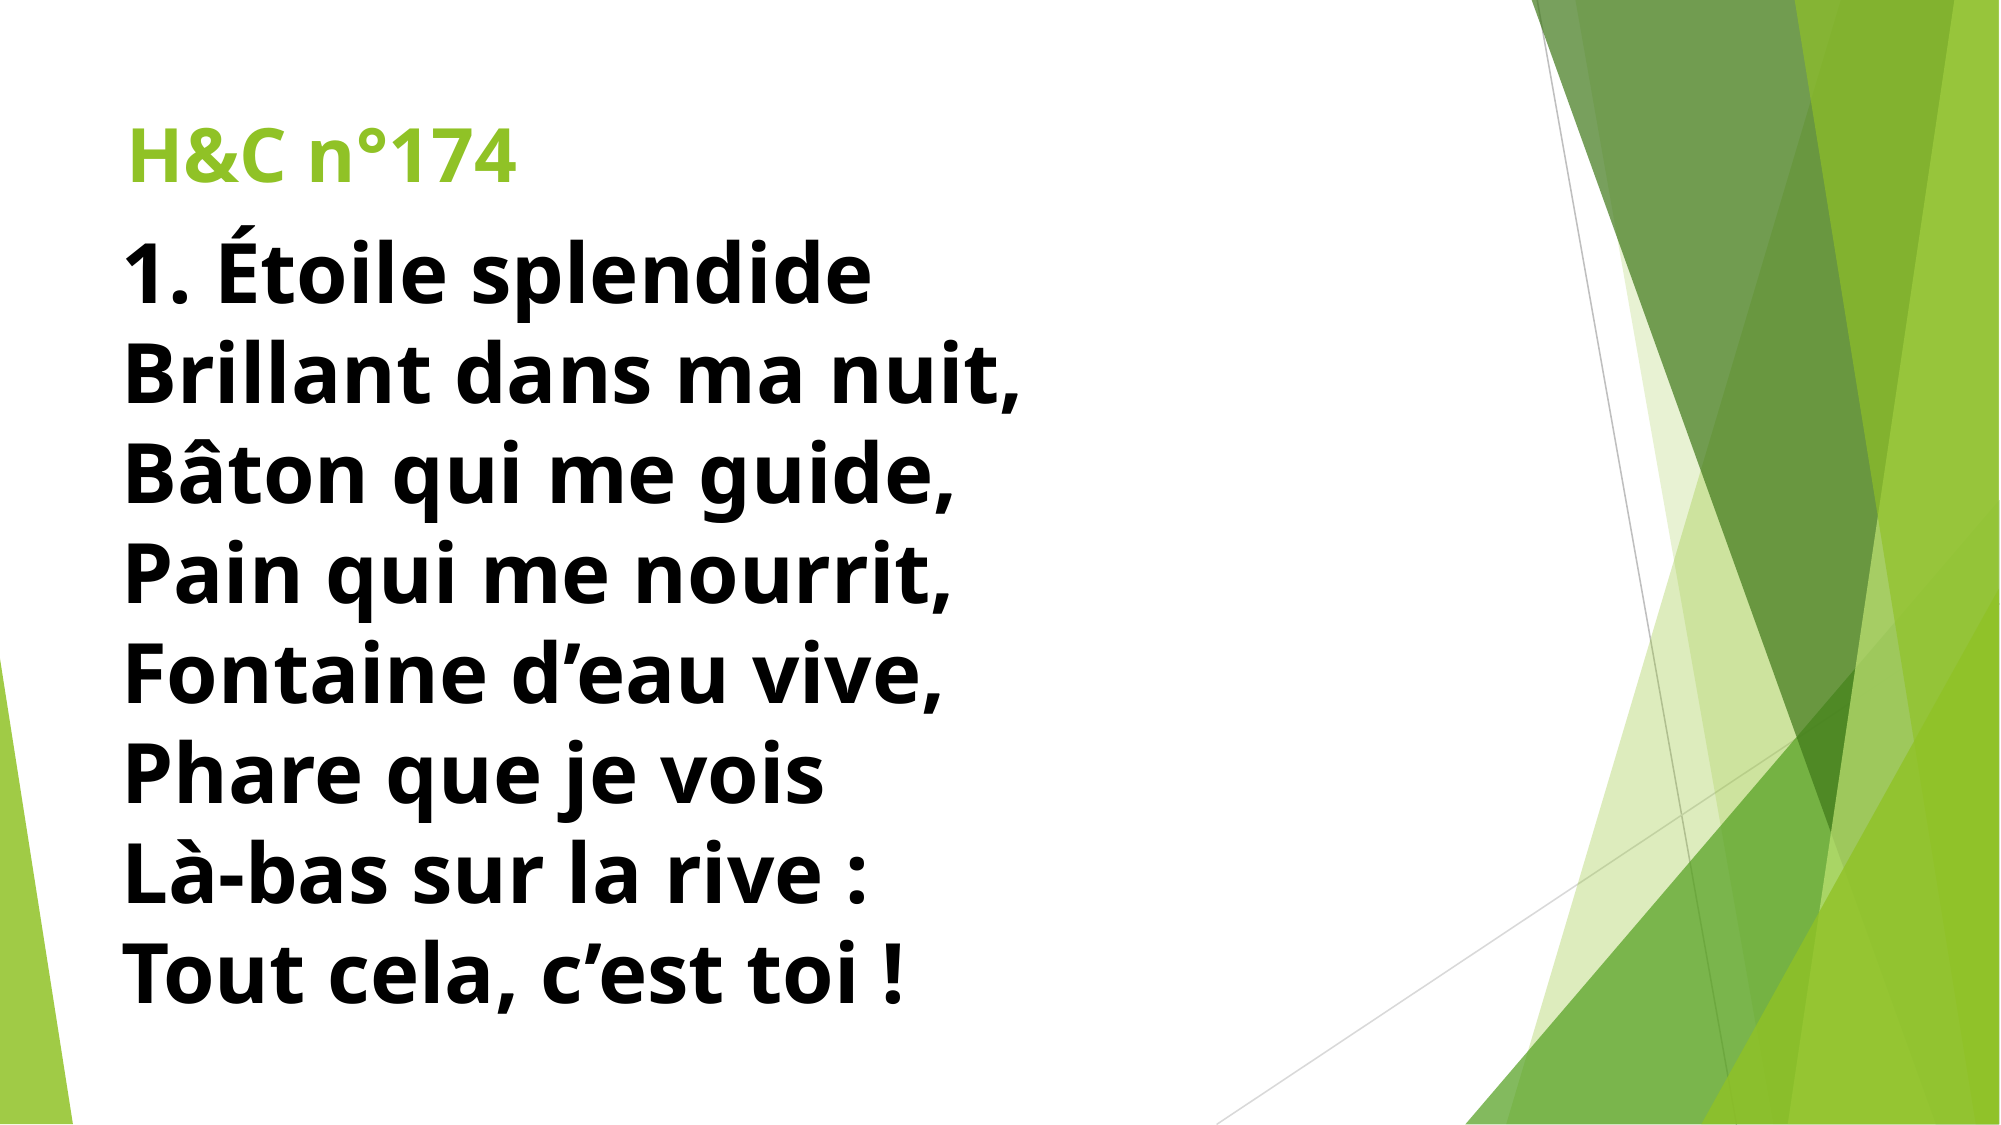

H&C n°174
1. Étoile splendide
Brillant dans ma nuit,
Bâton qui me guide,
Pain qui me nourrit,
Fontaine d’eau vive,
Phare que je vois
Là-bas sur la rive :
Tout cela, c’est toi !